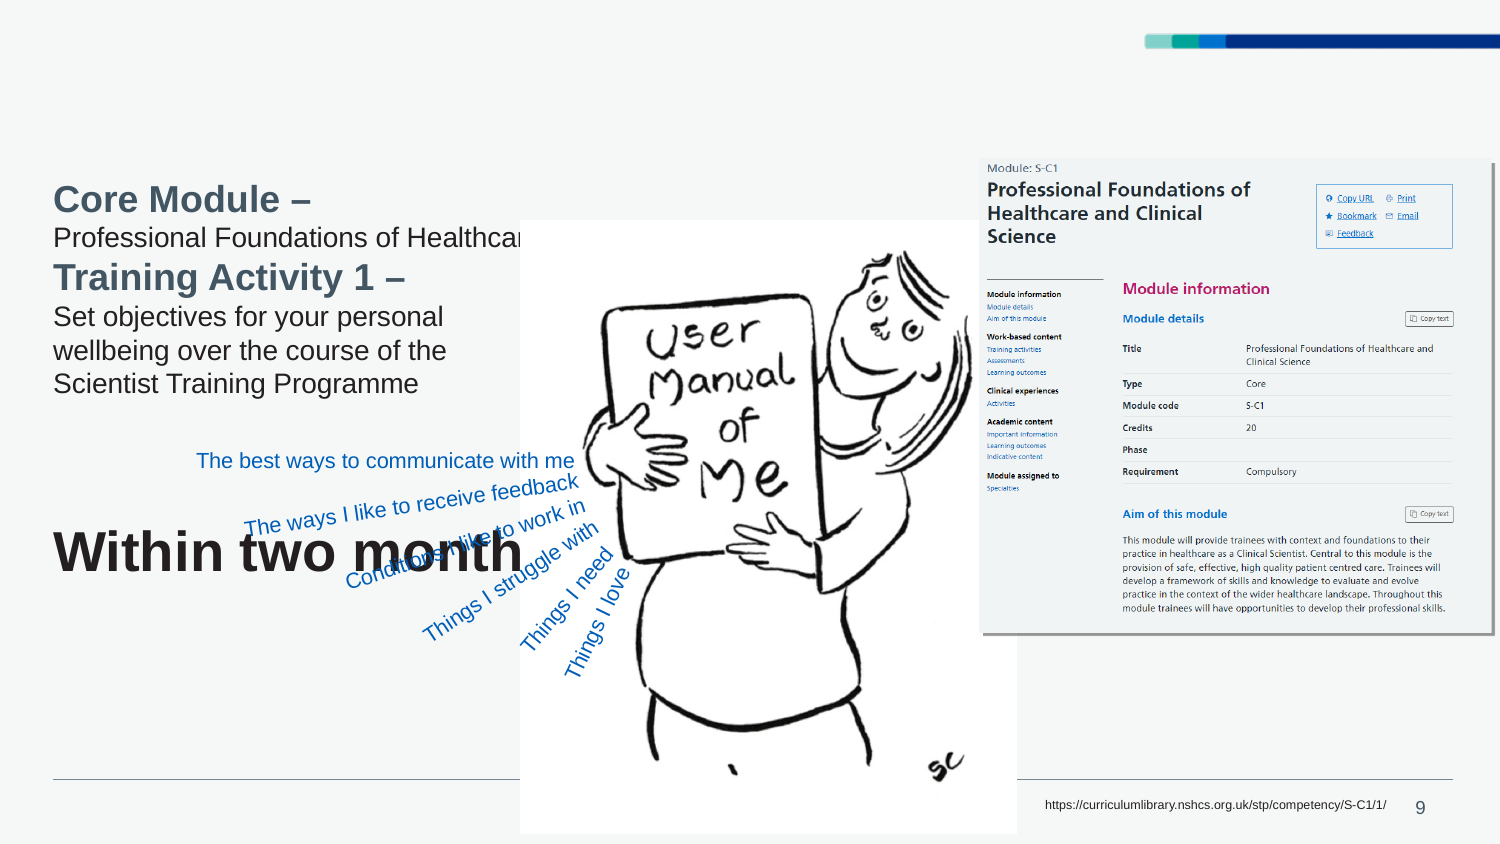

Core Module –
Professional Foundations of Healthcare and Clinical Science
Training Activity 1 –
Set objectives for your personal
wellbeing over the course of the
Scientist Training Programme
# Within two months…
The best ways to communicate with me
The ways I like to receive feedback
Conditions I like to work in
Things I struggle with
Things I need
Things I love
https://curriculumlibrary.nshcs.org.uk/stp/competency/S-C1/1/